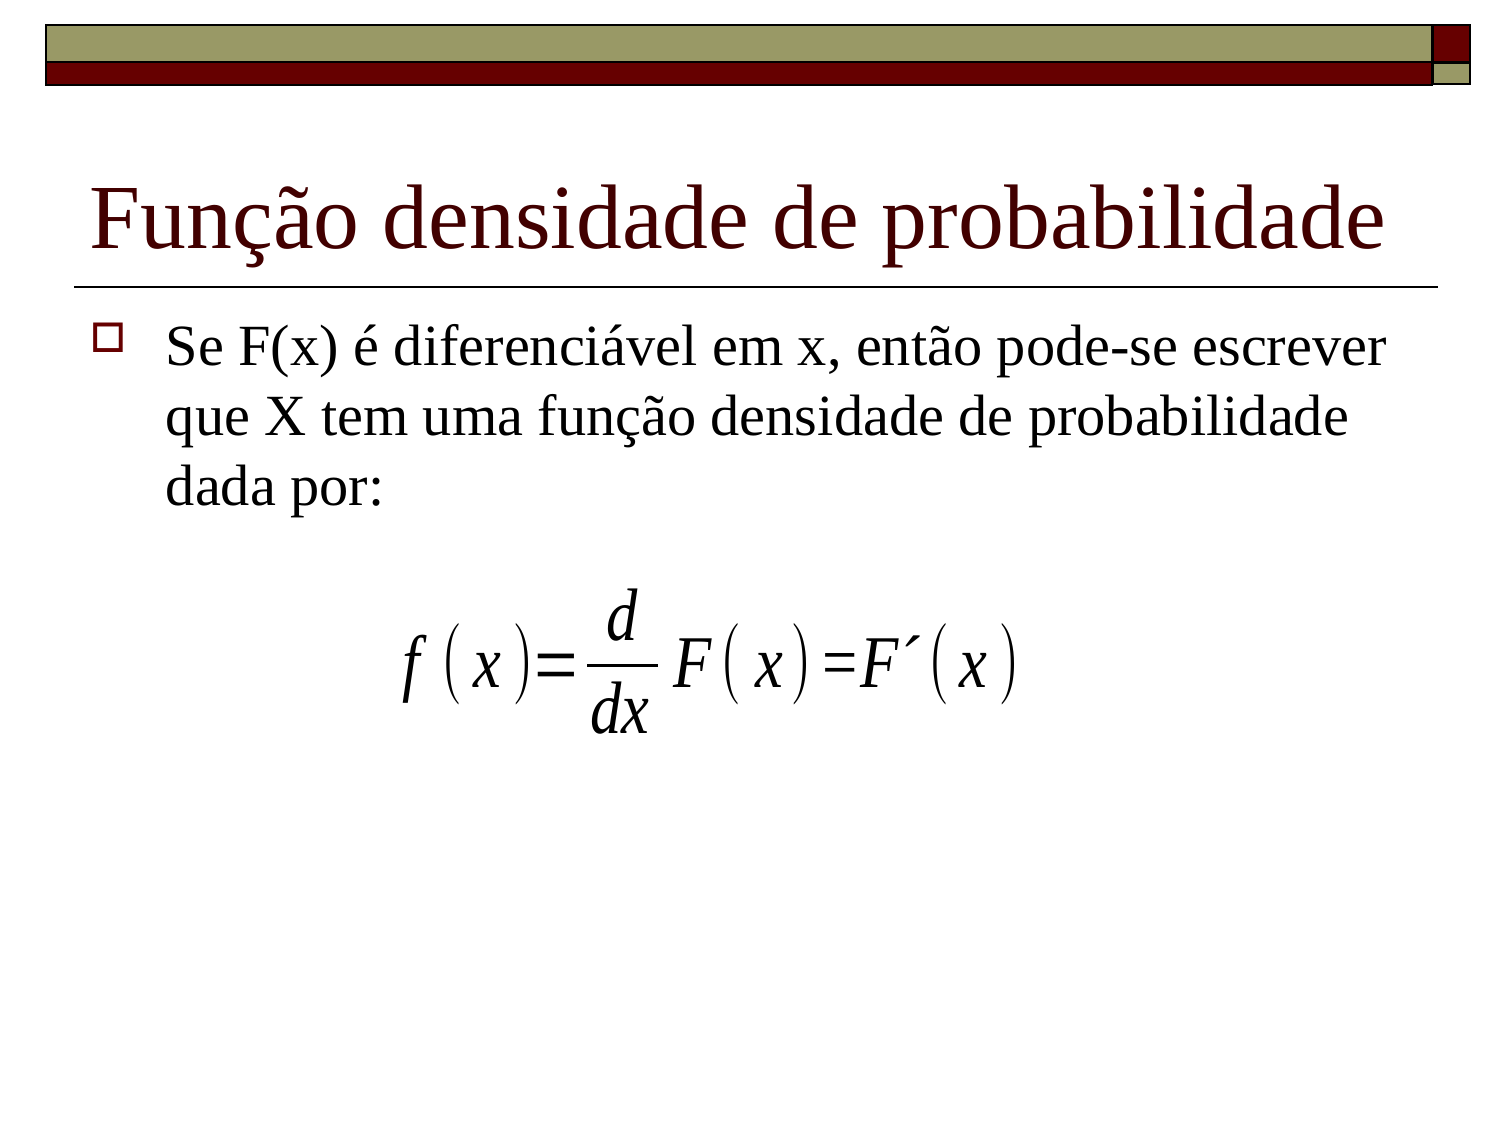

# Função densidade de probabilidade
Se F(x) é diferenciável em x, então pode-se escrever que X tem uma função densidade de probabilidade dada por: